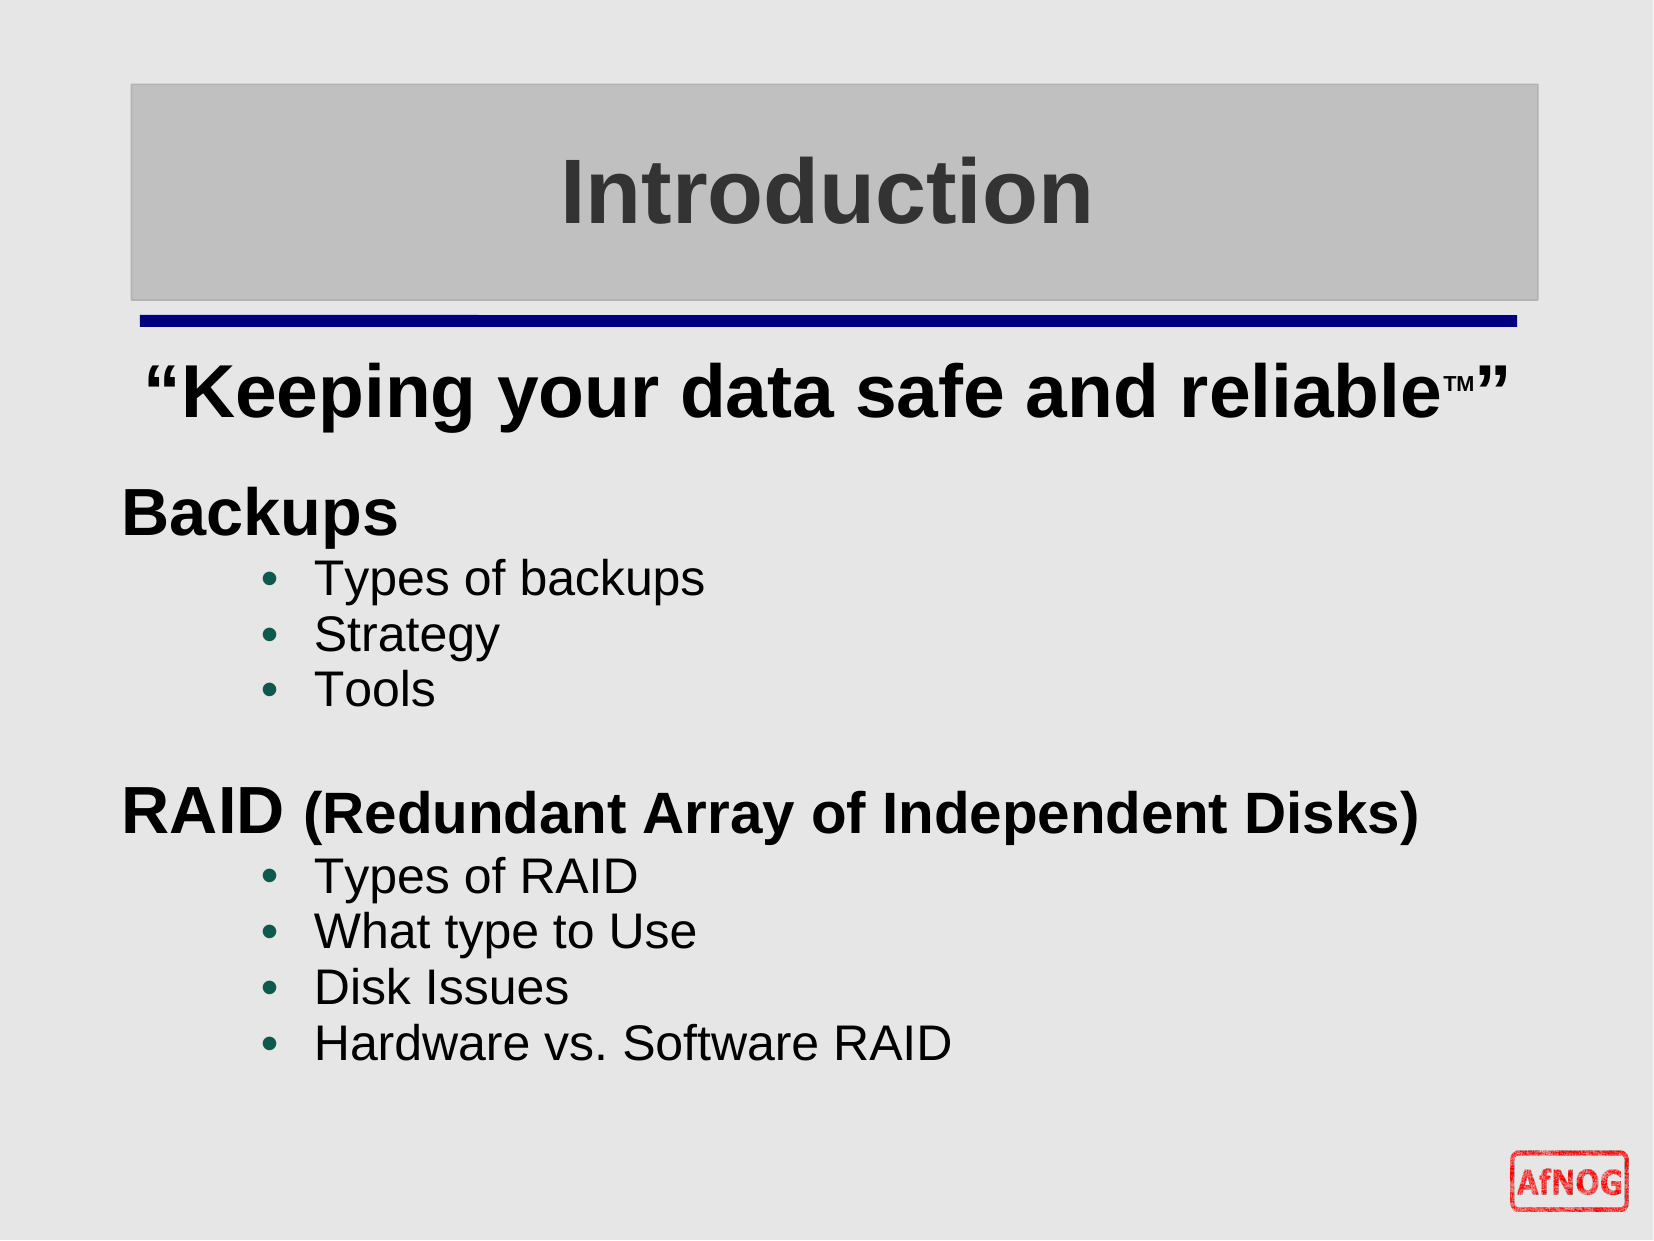

Introduction
“Keeping your data safe and reliableTM”
Backups
Types of backups
Strategy
Tools
RAID (Redundant Array of Independent Disks)
Types of RAID
What type to Use
Disk Issues
Hardware vs. Software RAID